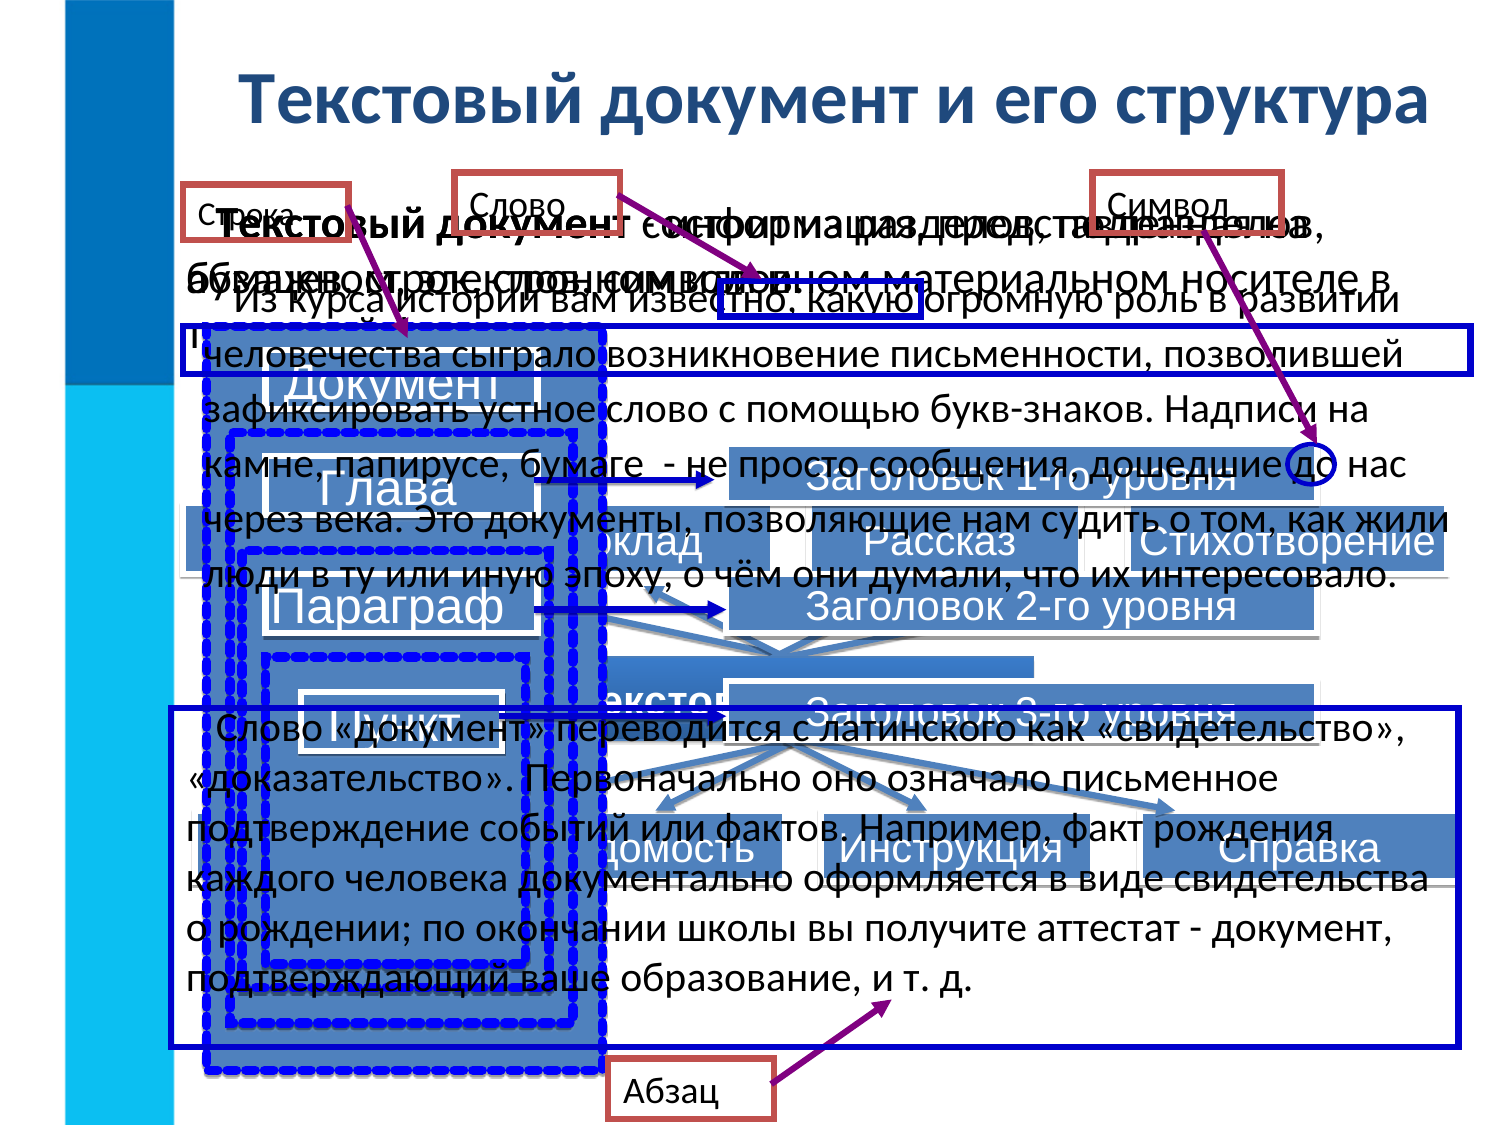

Текстовый документ и его структура
Слово
Символ
Текстовый документ - информация, представленная на бумажном, электронном или ином материальном носителе в текстовой форме.
Текстовый документ состоит из разделов, подразделов, абзацев, строк, слов, символов.
Строка
Из курса истории вам известно, какую огромную роль в развитии человечества сыграло возникновение письменности, позволившей зафиксировать устное слово с помощью букв-знаков. Надписи на камне, папирусе, бумаге - не просто сообщения, дошедшие до нас через века. Это документы, позволяющие нам судить о том, как жили люди в ту или иную эпоху, о чём они думали, что их интересовало.
Документ
Заголовок 1-го уровня
Глава
Статья
Доклад
Рассказ
Стихотворение
Параграф
Заголовок 2-го уровня
Текстовый документ
Заголовок 3-го уровня
Слово «документ» переводится с латинского как «свидетельство», «доказательство». Первоначально оно означало письменное подтверждение событий или фактов. Например, факт рождения каждого человека документально оформляется в виде свидетельства о рождении; по окончании школы вы получите аттестат - документ, подтверждающий ваше образование, и т. д.
Пункт
Объявление
Ведомость
Инструкция
Справка
Абзац